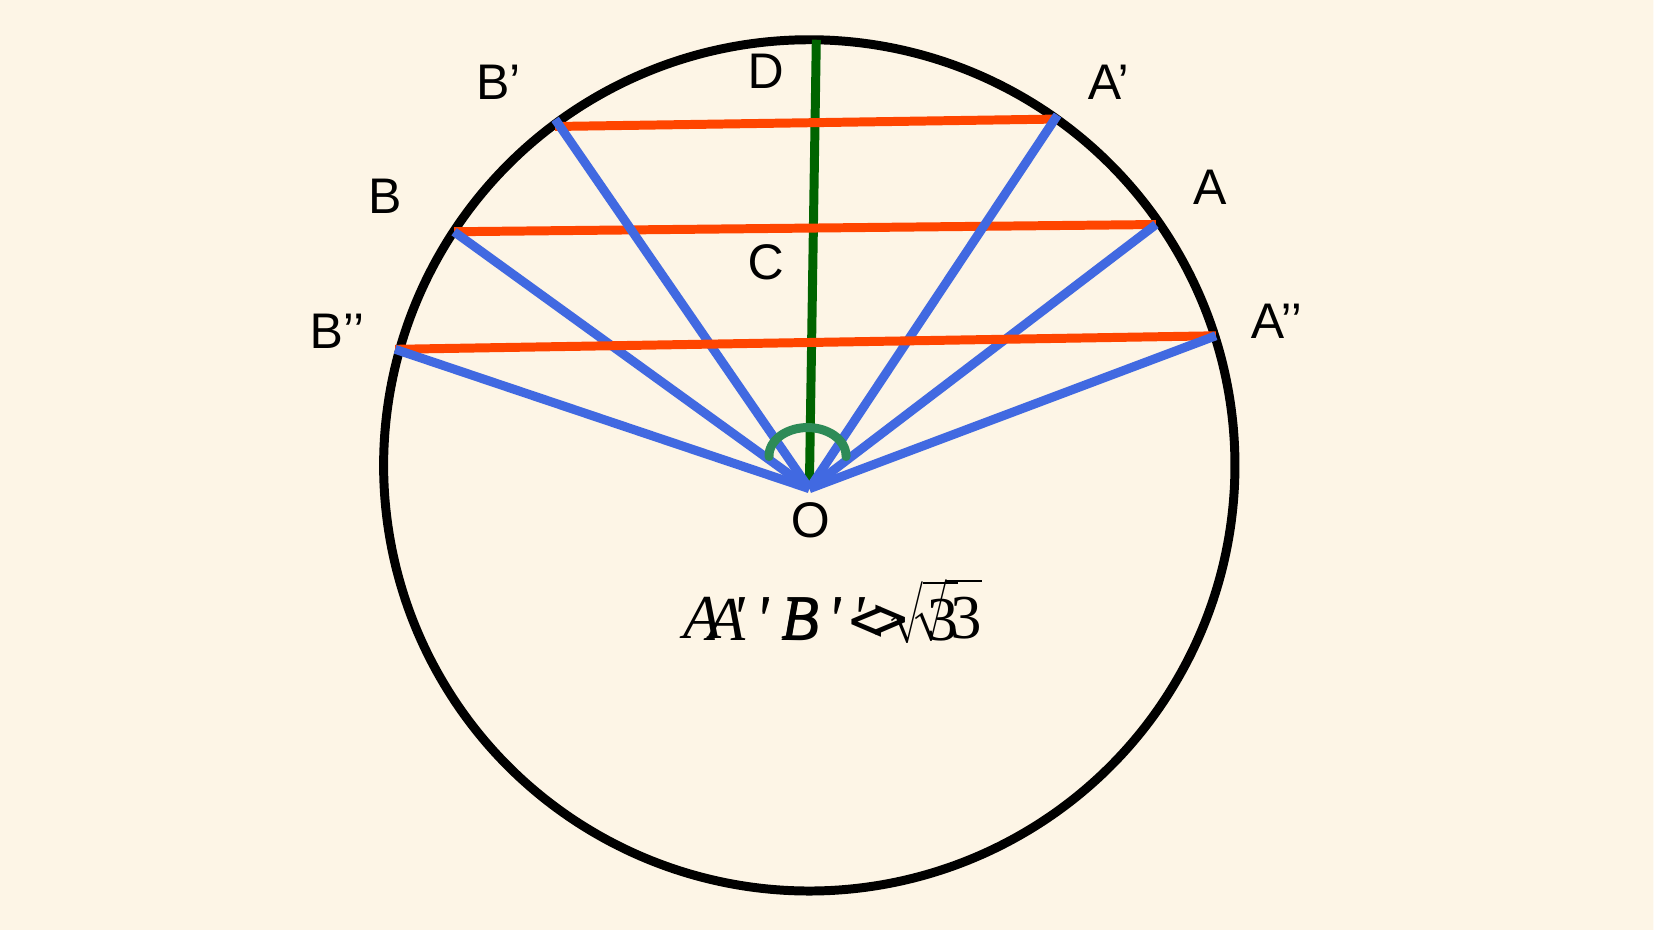

D
A’
B’
A
B
C
A’’
B’’
O